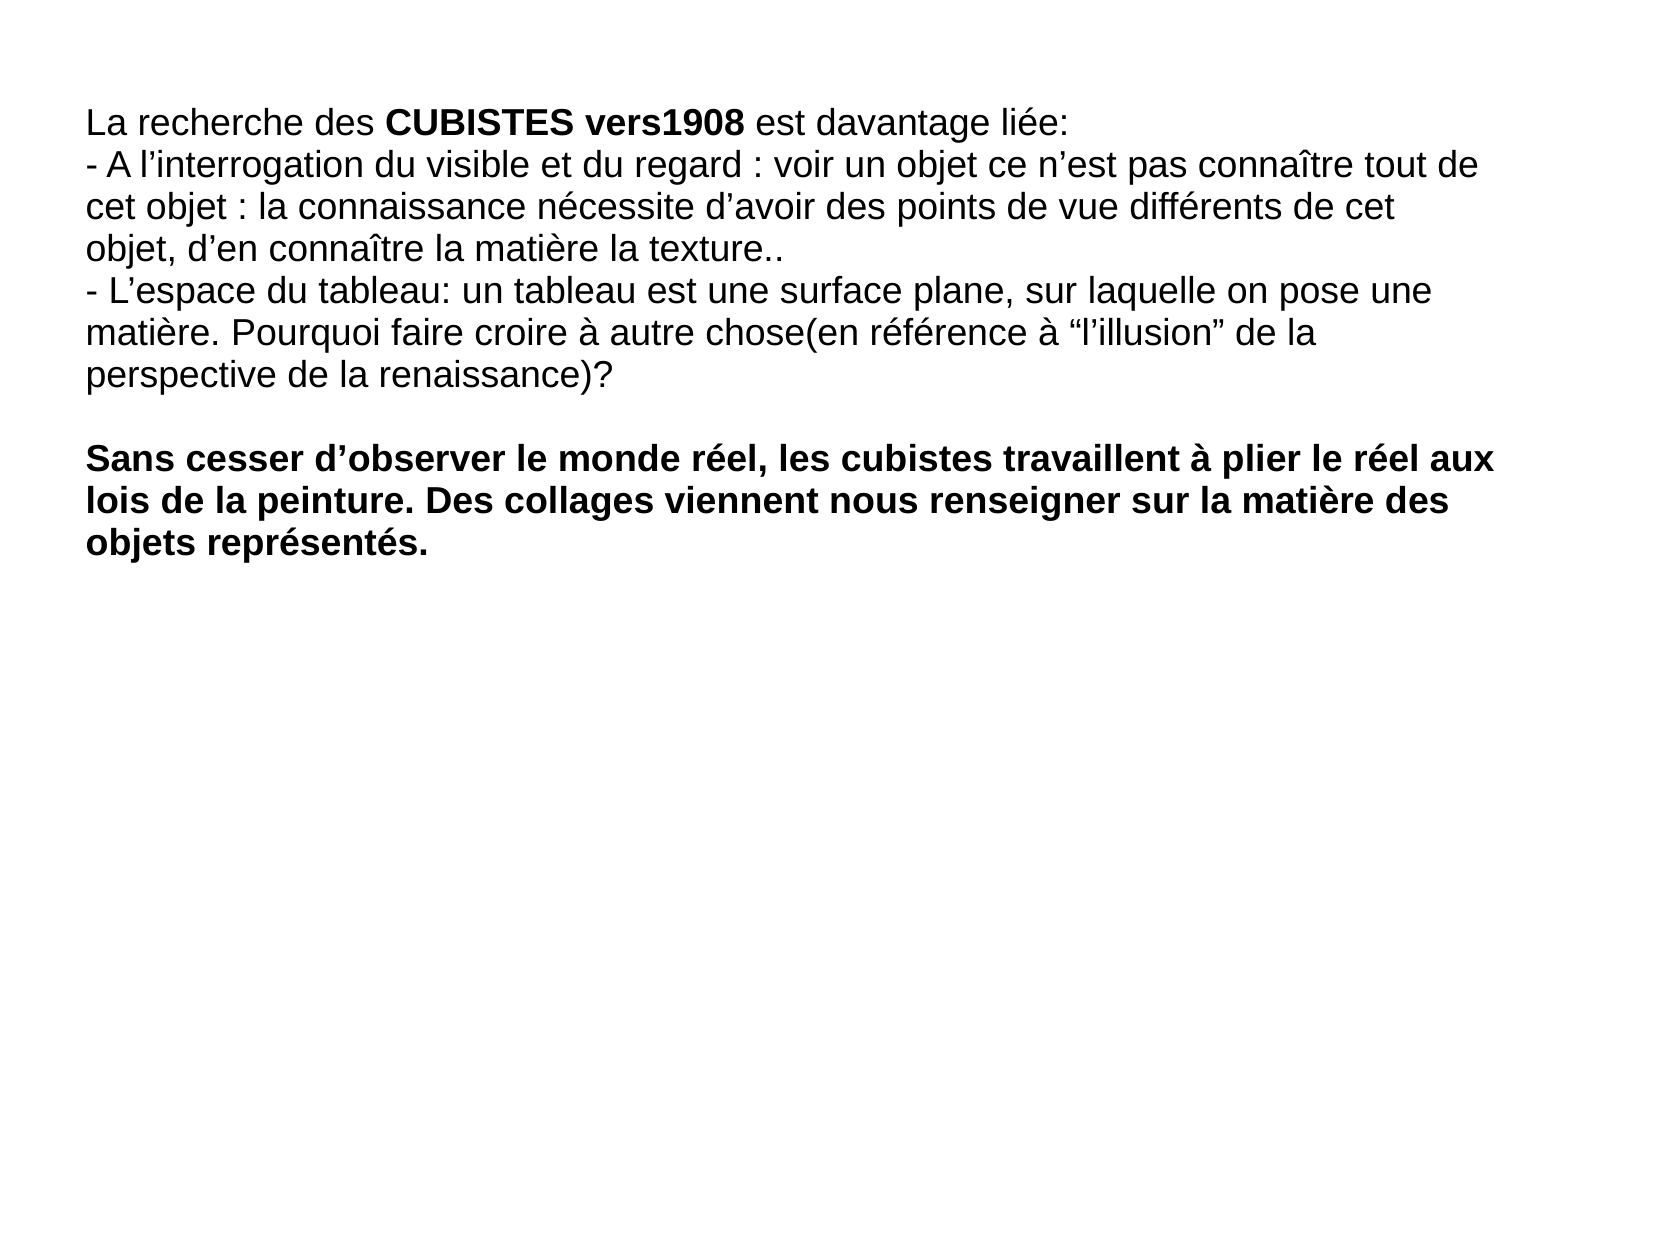

La recherche des CUBISTES vers1908 est davantage liée:
- A l’interrogation du visible et du regard : voir un objet ce n’est pas connaître tout de cet objet : la connaissance nécessite d’avoir des points de vue différents de cet objet, d’en connaître la matière la texture..
- L’espace du tableau: un tableau est une surface plane, sur laquelle on pose une matière. Pourquoi faire croire à autre chose(en référence à “l’illusion” de la perspective de la renaissance)?
Sans cesser d’observer le monde réel, les cubistes travaillent à plier le réel aux lois de la peinture. Des collages viennent nous renseigner sur la matière des objets représentés.